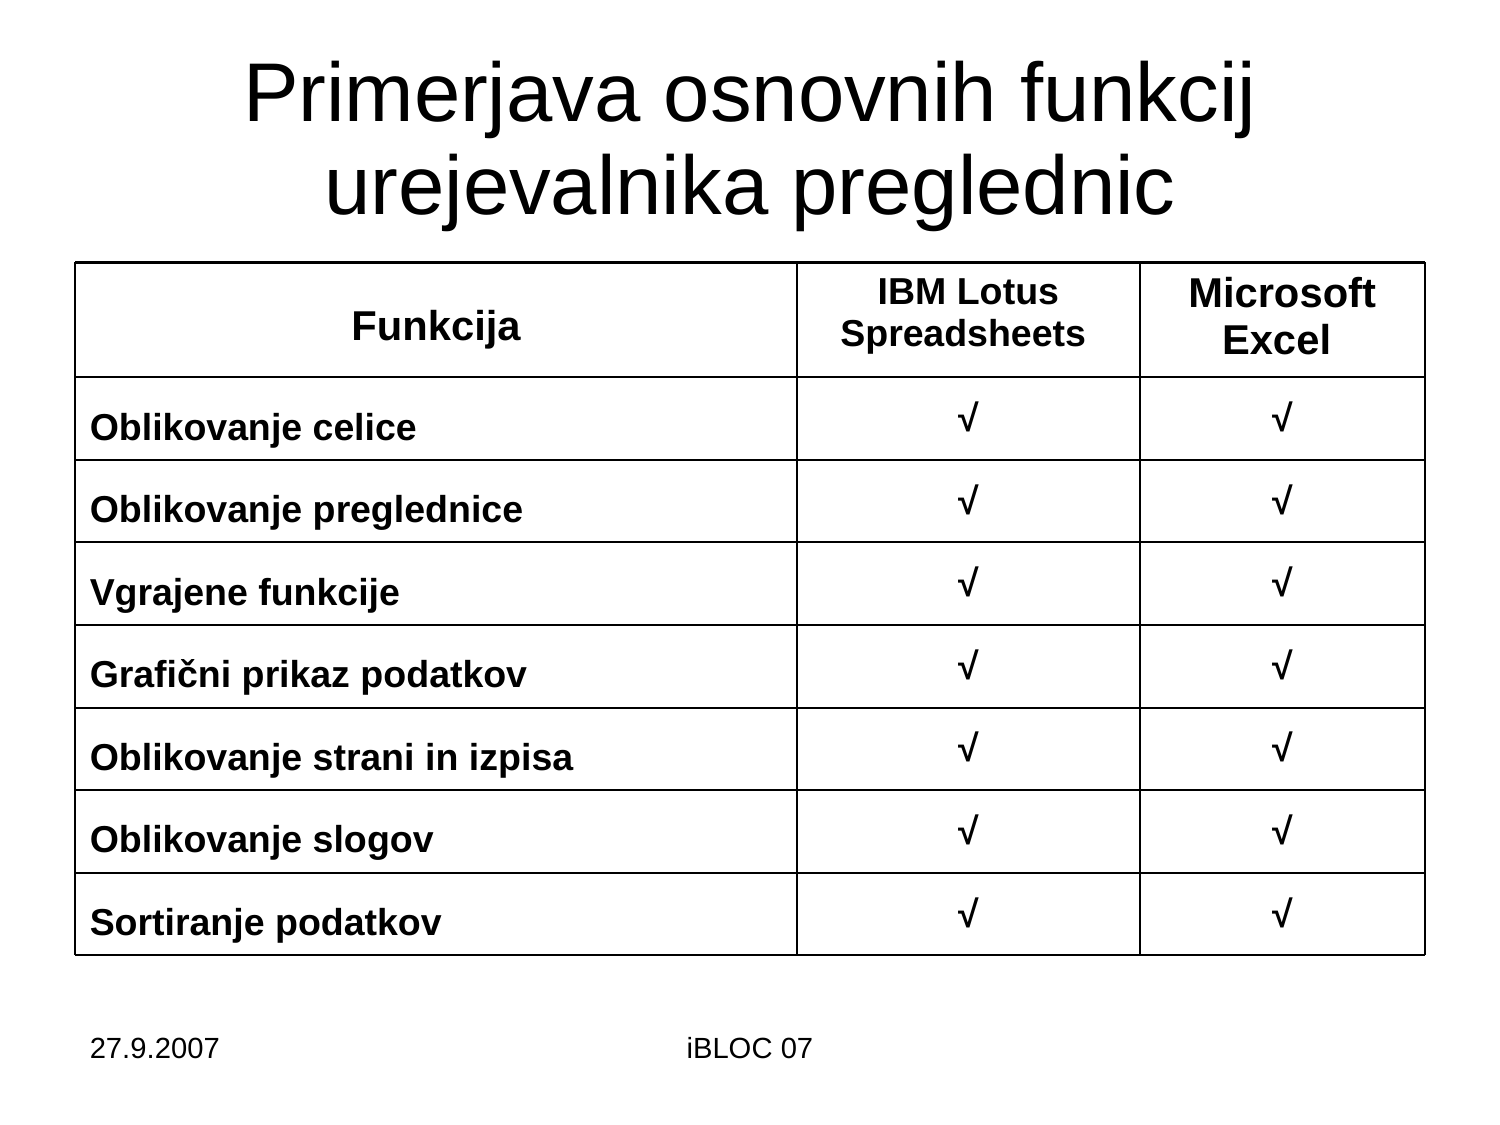

# Primerjava osnovnih funkcij urejevalnika preglednic
Funkcija
IBM Lotus Spreadsheets
Microsoft Excel
Oblikovanje celice
√
√
Oblikovanje preglednice
√
√
Vgrajene funkcije
√
√
Grafični prikaz podatkov
√
√
Oblikovanje strani in izpisa
√
√
Oblikovanje slogov
√
√
Sortiranje podatkov
√
√